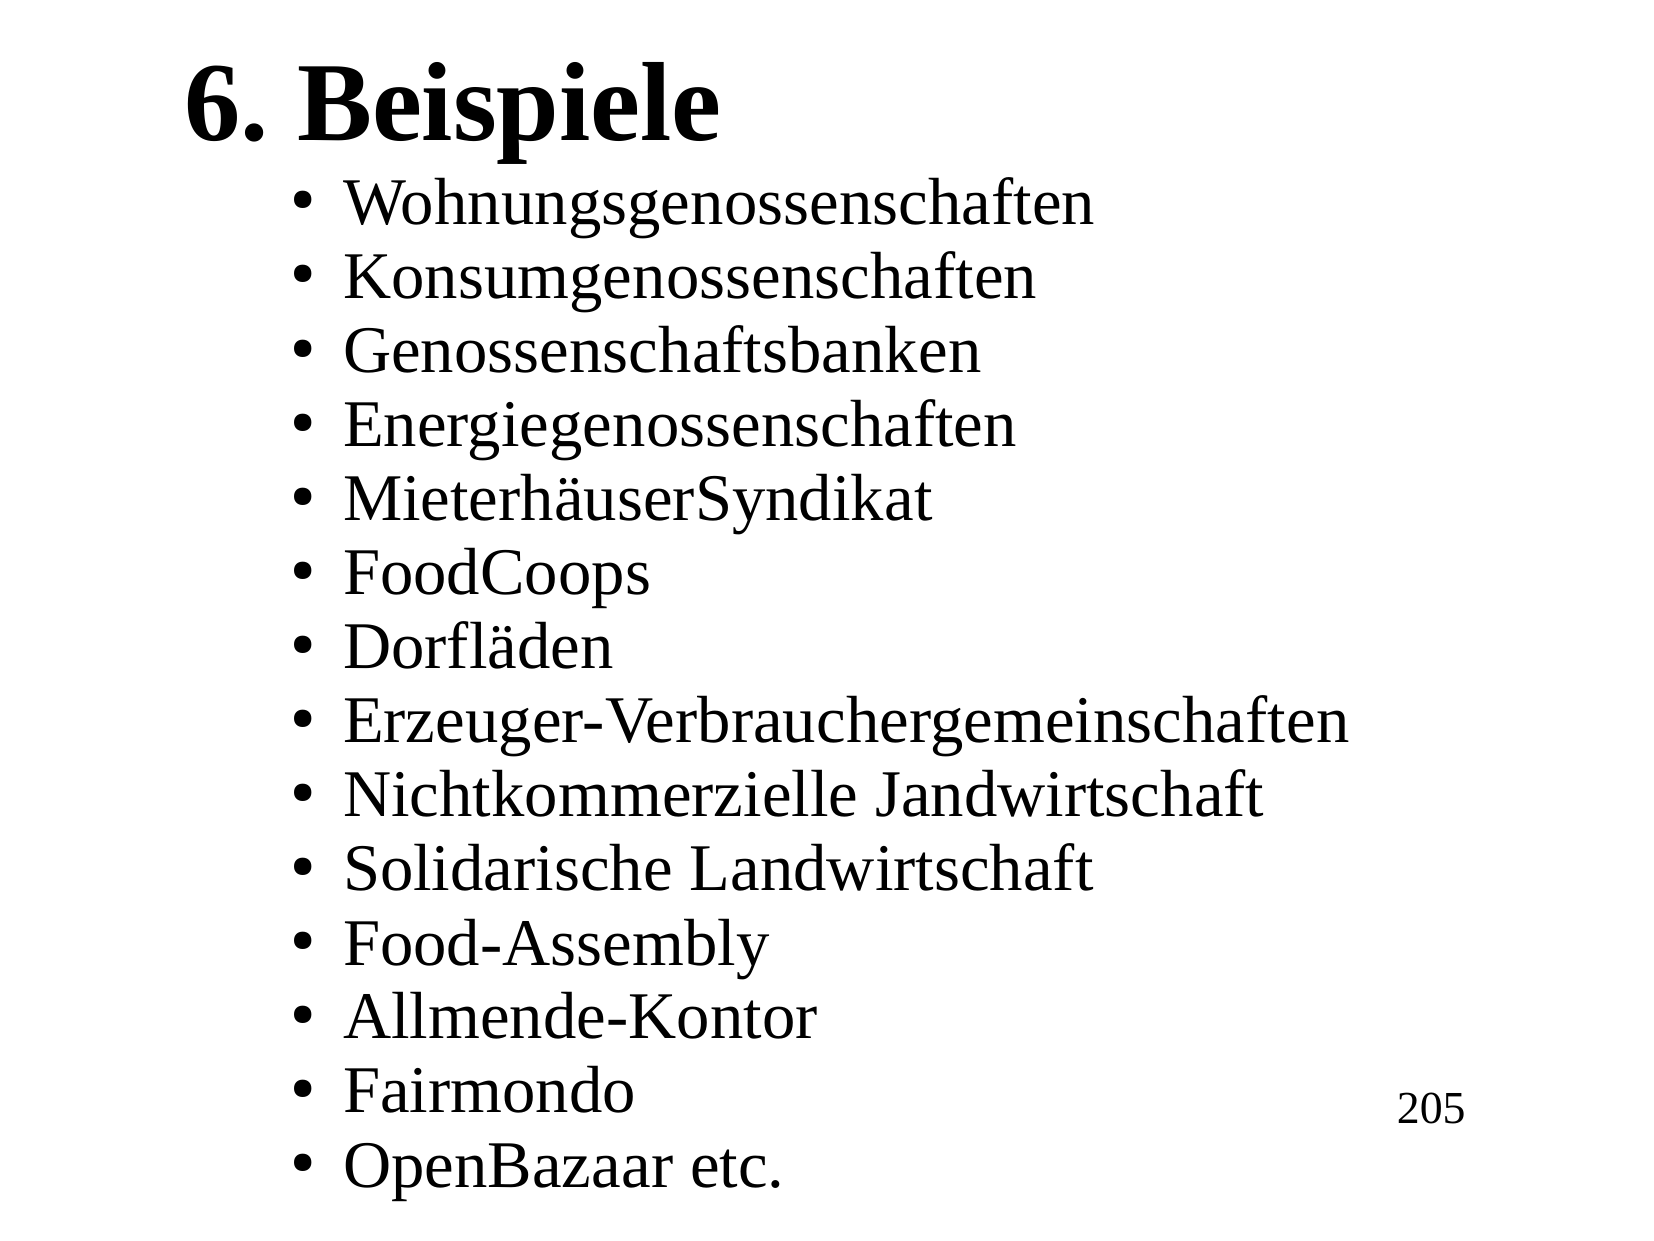

6. Beispiele
 Wohnungsgenossenschaften
 Konsumgenossenschaften
 Genossenschaftsbanken
 Energiegenossenschaften
 MieterhäuserSyndikat
 FoodCoops
 Dorfläden
 Erzeuger-Verbrauchergemeinschaften
 Nichtkommerzielle Jandwirtschaft
 Solidarische Landwirtschaft
 Food-Assembly
 Allmende-Kontor
 Fairmondo
 OpenBazaar etc.